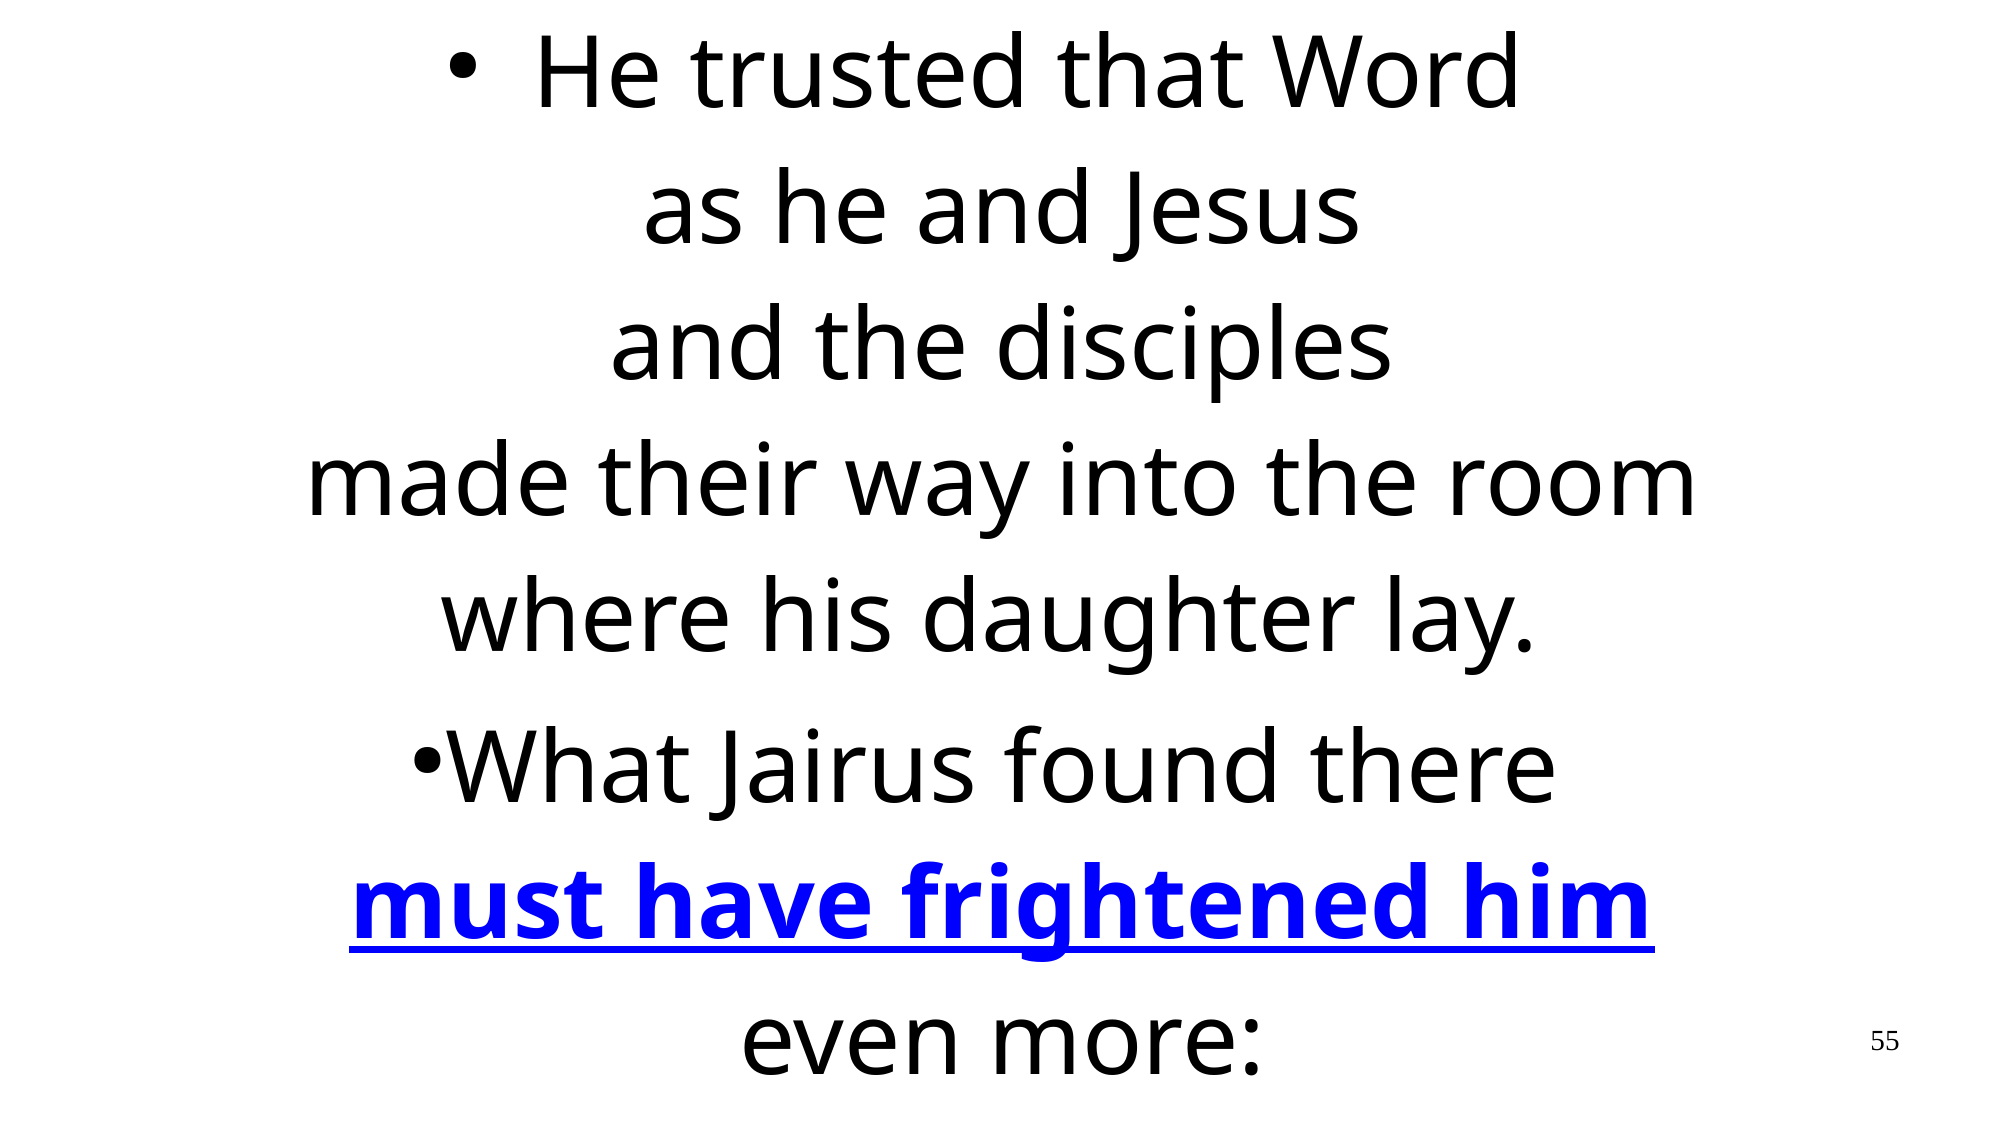

# He trusted that Word as he and Jesus and the disciples made their way into the room where his daughter lay.
What Jairus found there
must have frightened him
even more:
55